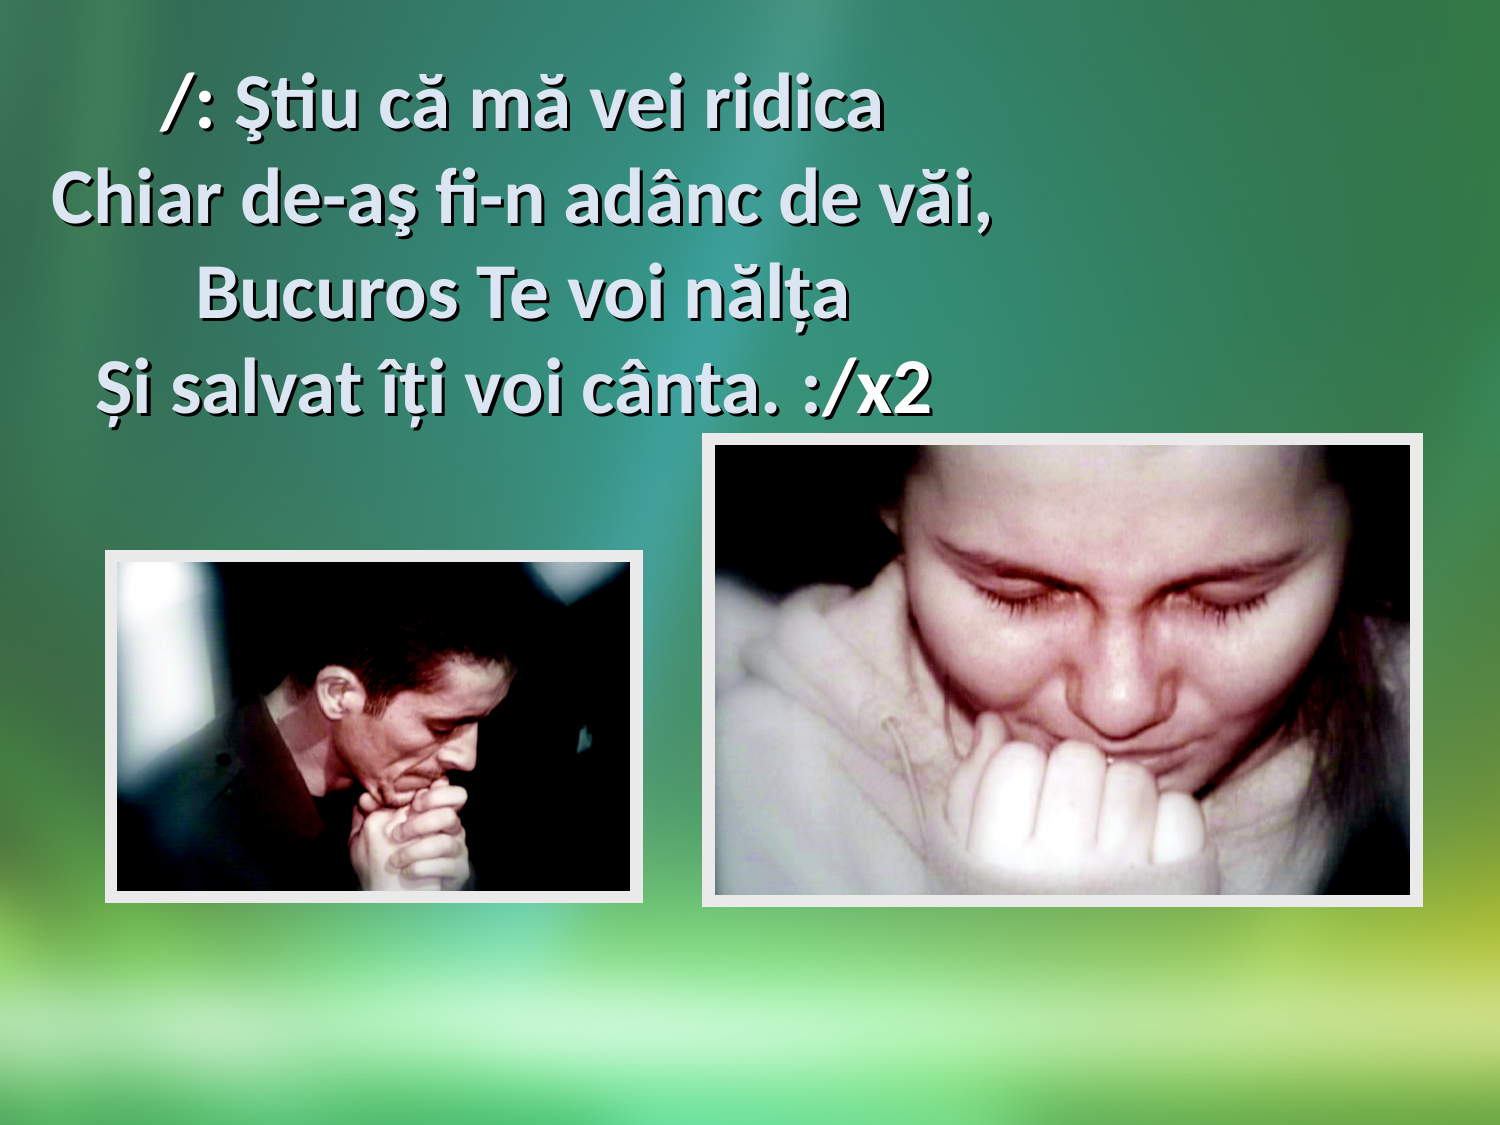

# /: Ştiu că mă vei ridica Chiar de-aş fi-n adânc de văi, Bucuros Te voi nălța Și salvat îți voi cânta. :/x2